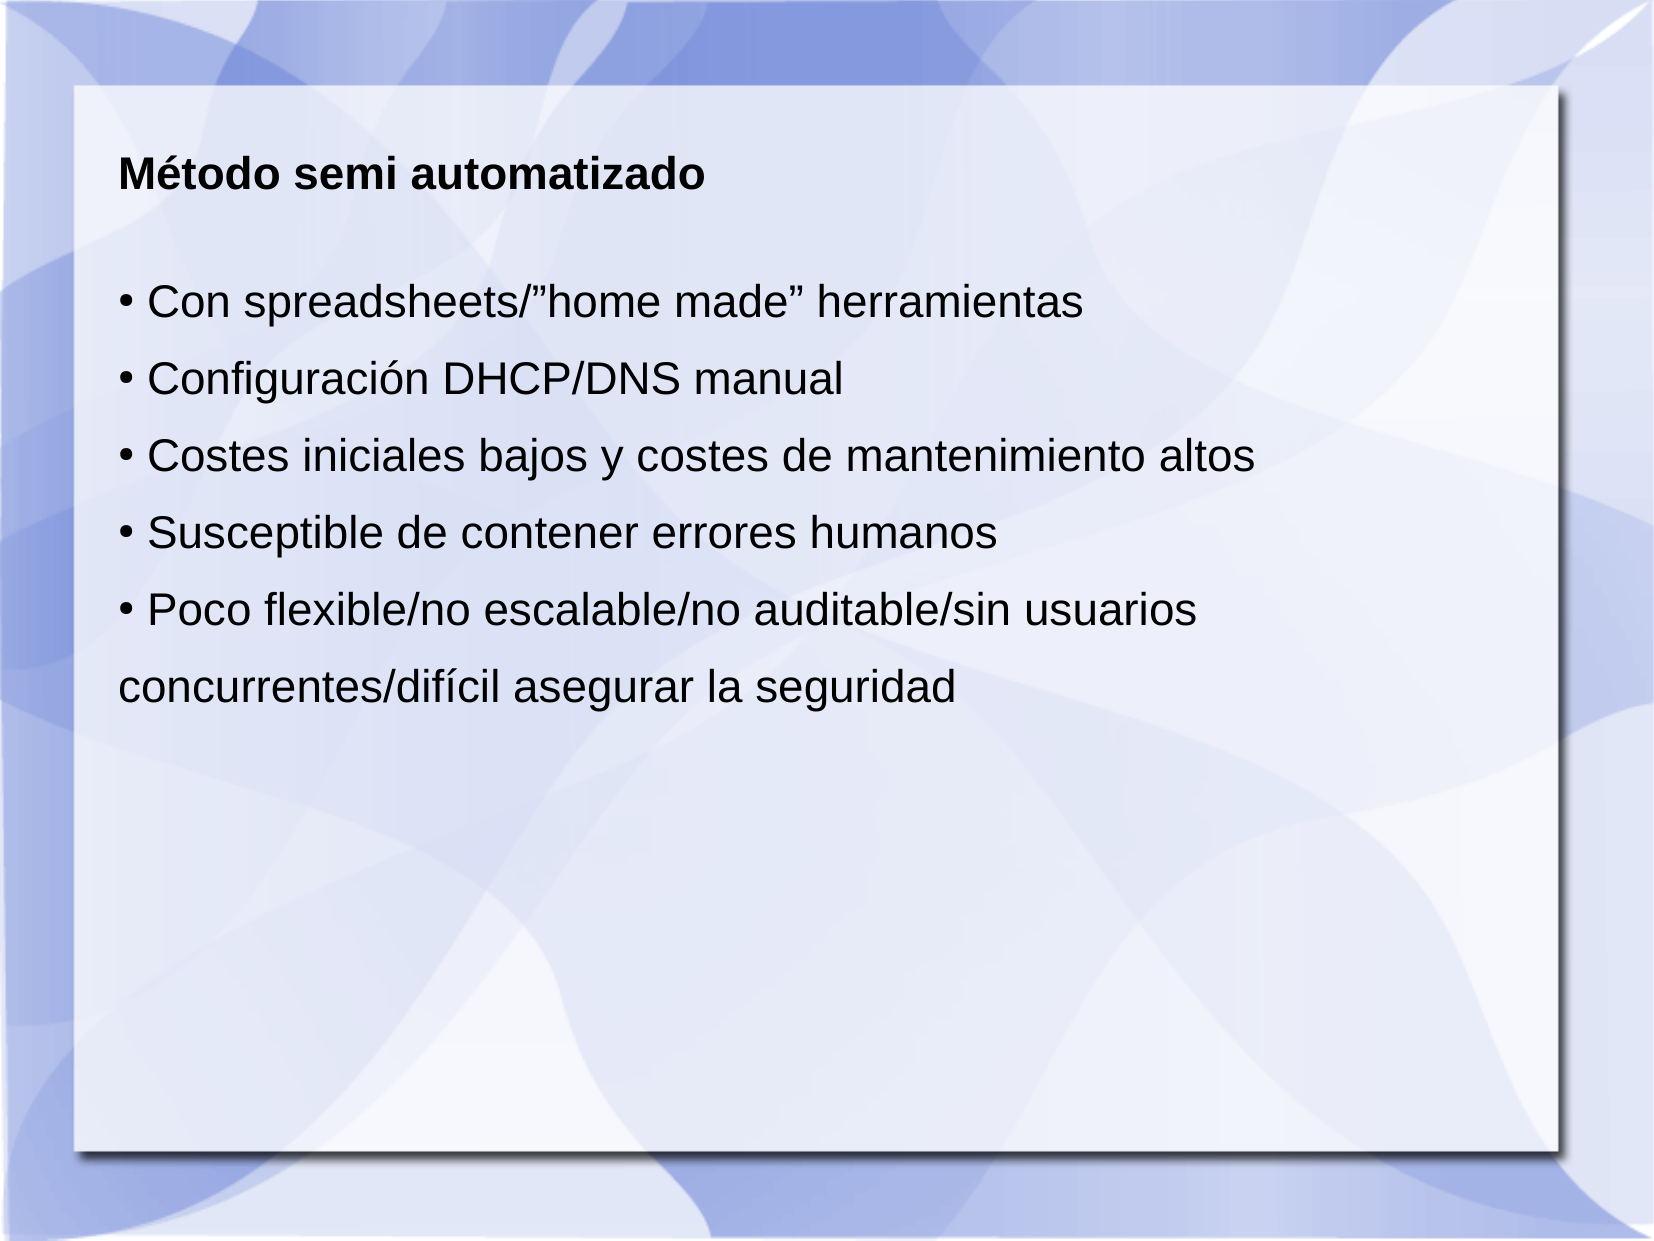

Método semi automatizado
 Con spreadsheets/”home made” herramientas
 Configuración DHCP/DNS manual
 Costes iniciales bajos y costes de mantenimiento altos
 Susceptible de contener errores humanos
 Poco flexible/no escalable/no auditable/sin usuarios concurrentes/difícil asegurar la seguridad
# Método manual
 Con spreadsheets/home made tools
 Se usa más (~60%)
 Implementación facil - gestión laborioso
 Costos initial bajos - constos de mantenimiento alto
Método semi automatizado
 Con spreadsheets/home made tools
 Configuración DHCP/DNS manual
 Costos initial bajos - costos de mantenimiento alto
 Susceptible para errores humanos
 Poco flexibe/no escalable/no auditable/no usuarios concurentes/